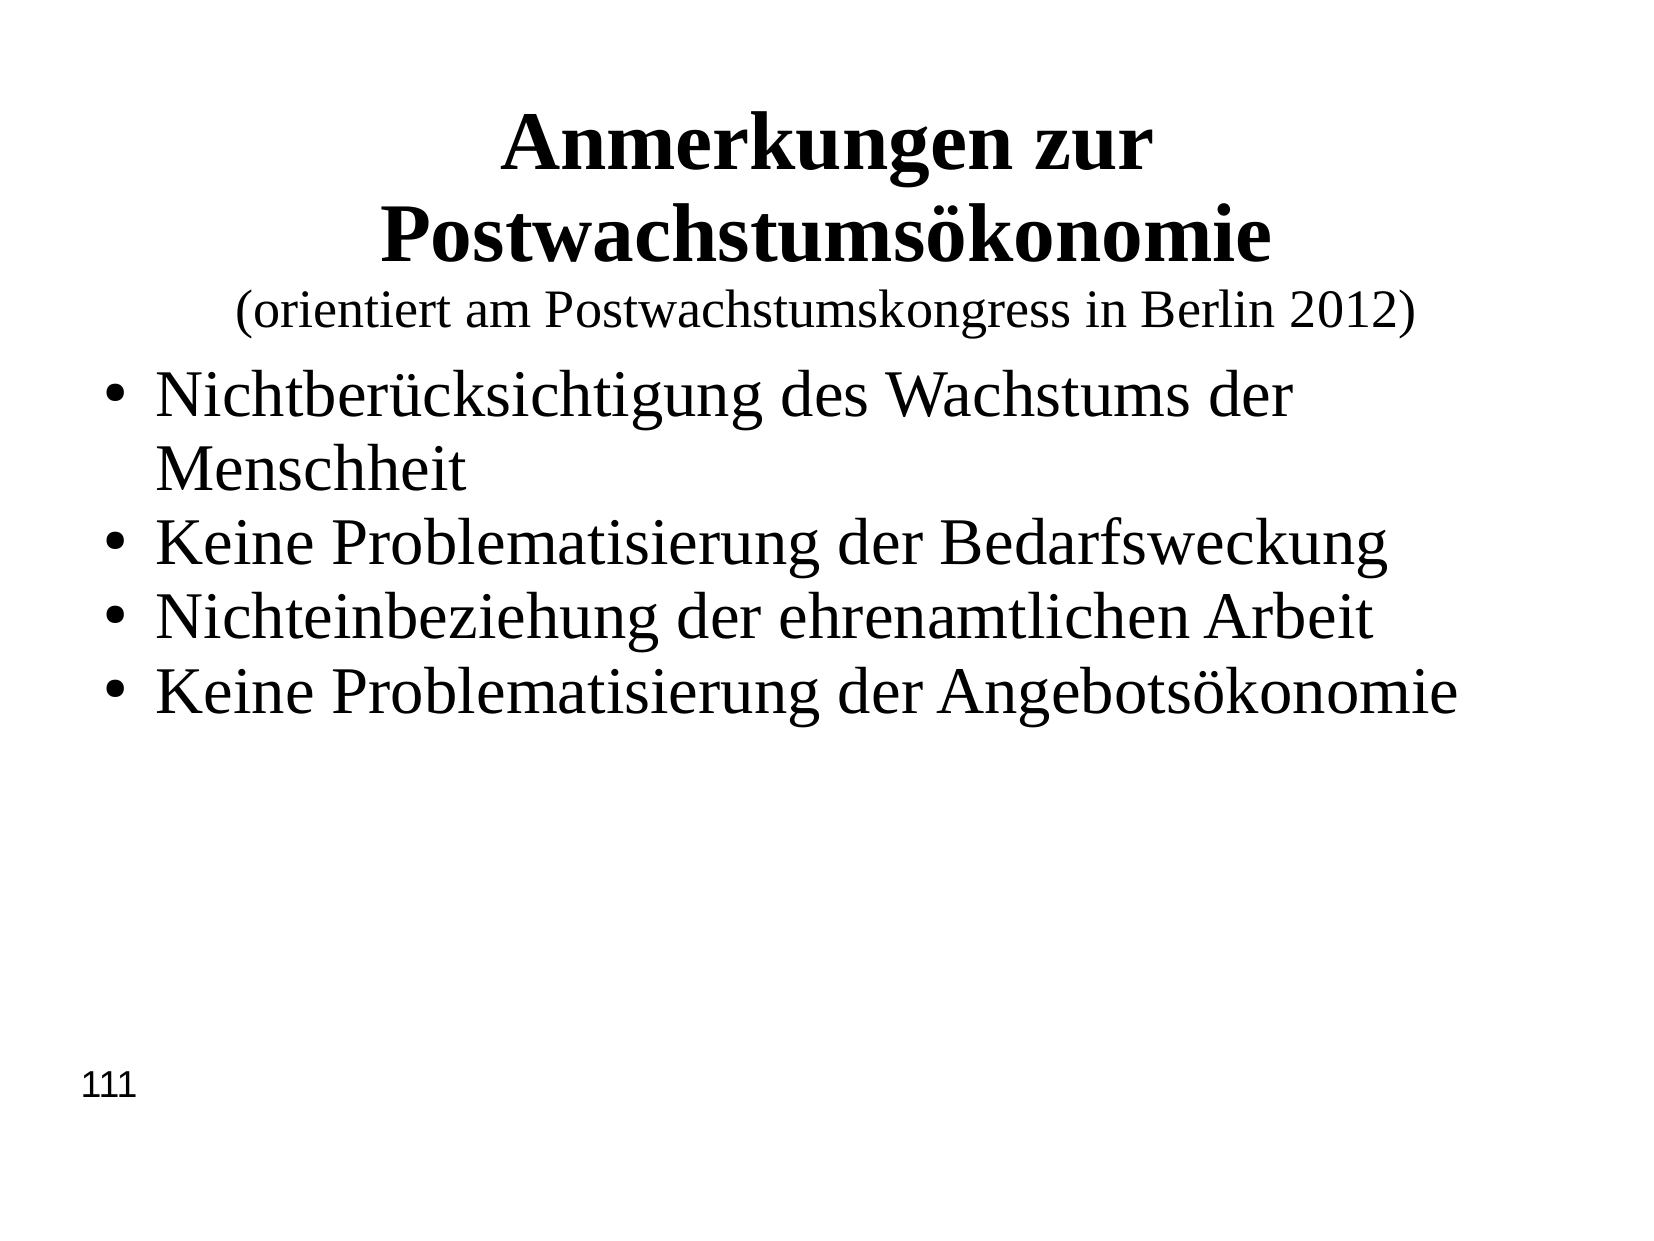

Anmerkungen zur Postwachstumsökonomie
(orientiert am Postwachstumskongress in Berlin 2012)
 Nichtberücksichtigung des Wachstums der Menschheit
 Keine Problematisierung der Bedarfsweckung
 Nichteinbeziehung der ehrenamtlichen Arbeit
 Keine Problematisierung der Angebotsökonomie